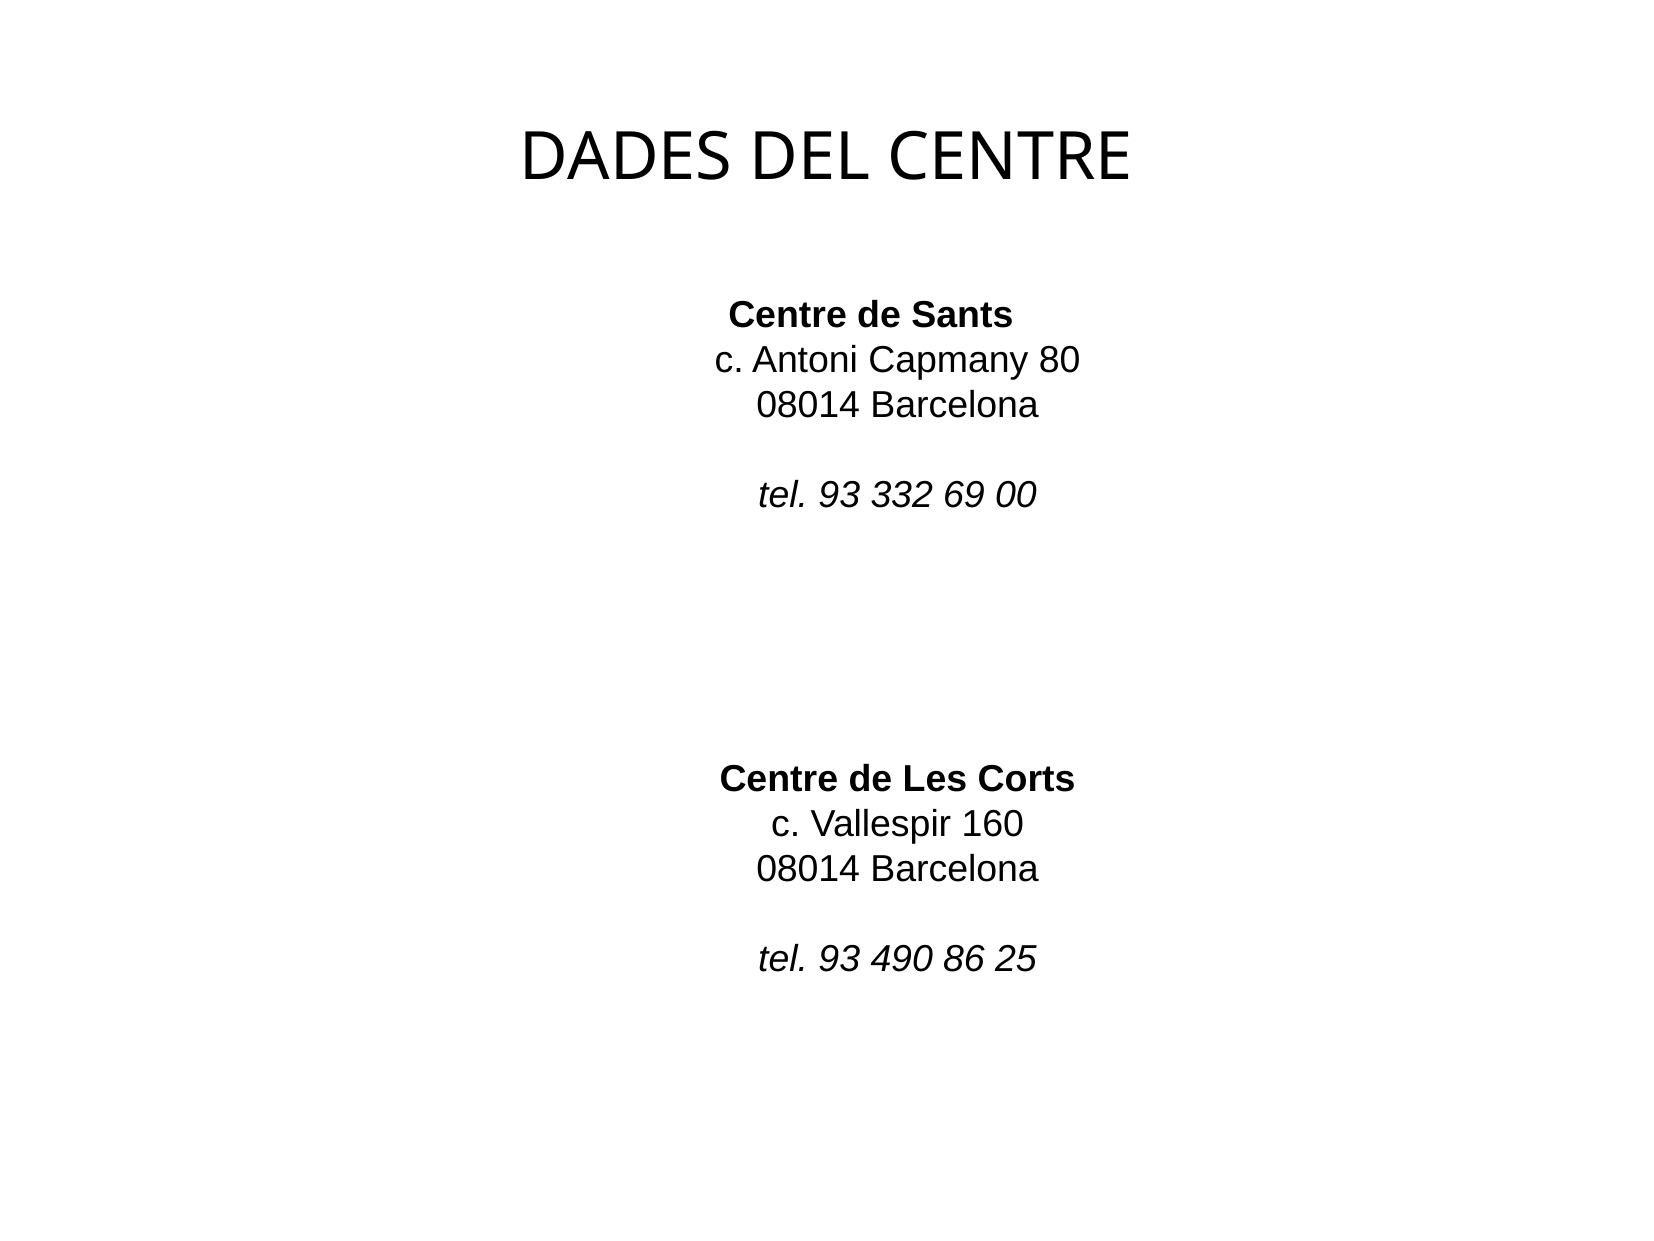

# DADES DEL CENTRE
Centre de Sants
c. Antoni Capmany 80
08014 Barcelona
tel. 93 332 69 00
Centre de Les Corts
c. Vallespir 160
08014 Barcelona
tel. 93 490 86 25